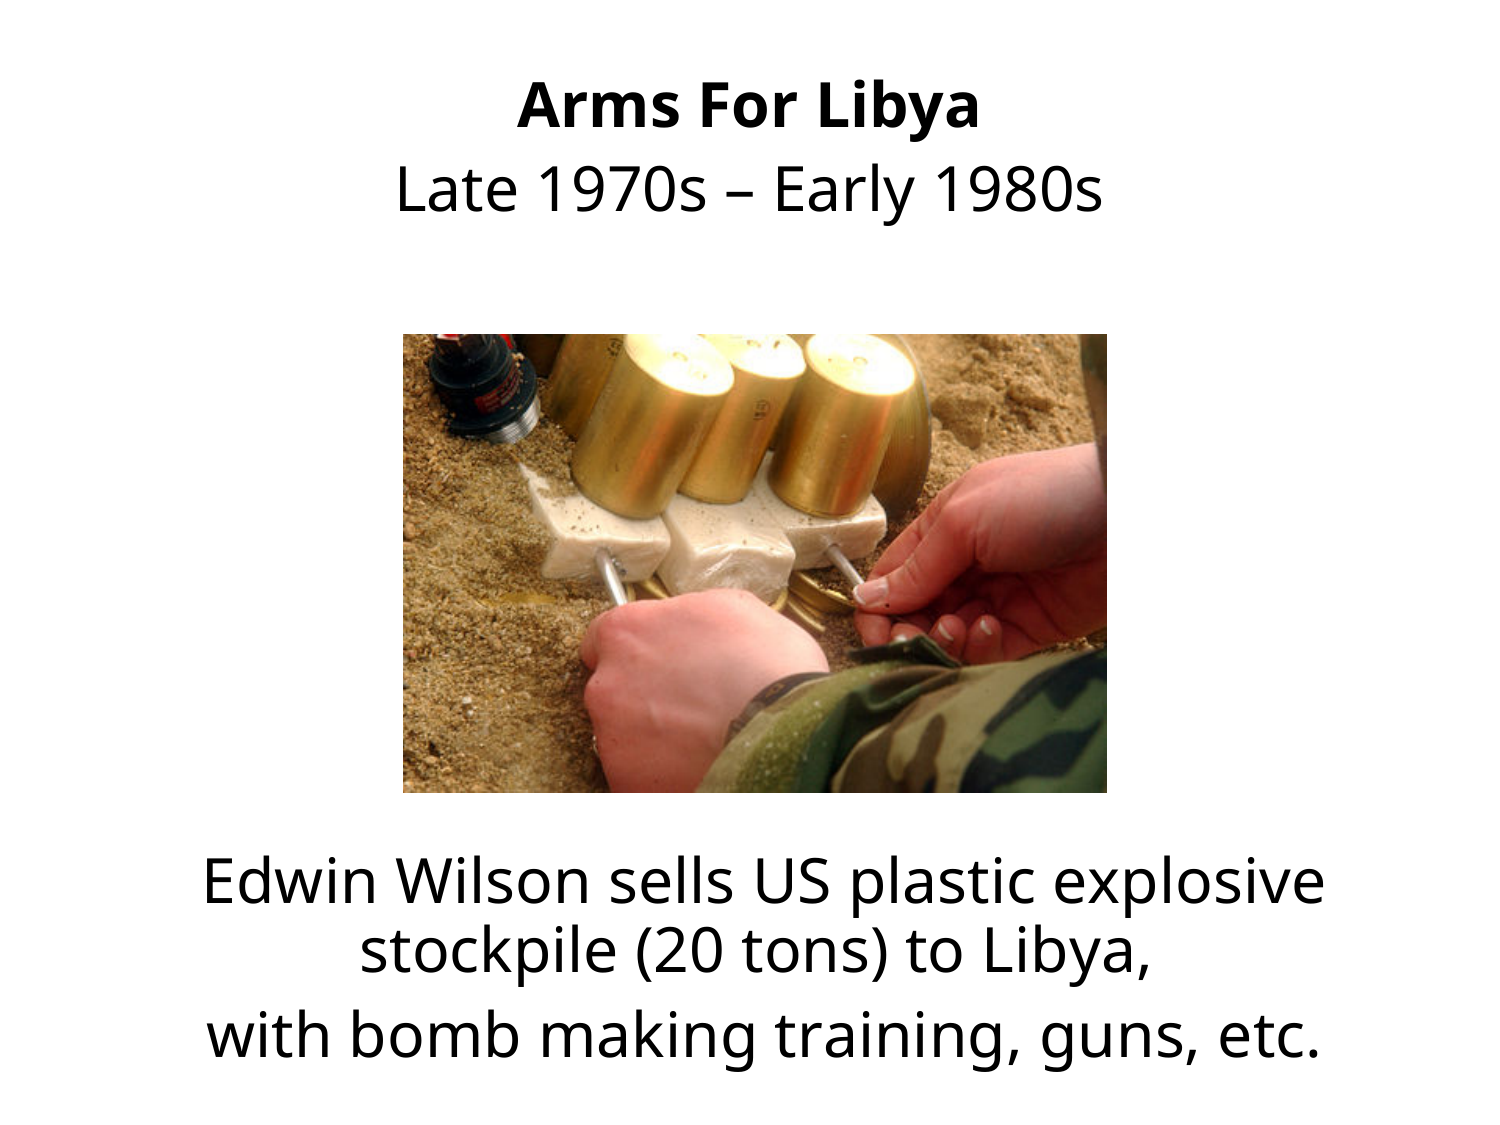

Arms For Libya
Late 1970s – Early 1980s
Edwin Wilson sells US plastic explosive stockpile (20 tons) to Libya,
with bomb making training, guns, etc.